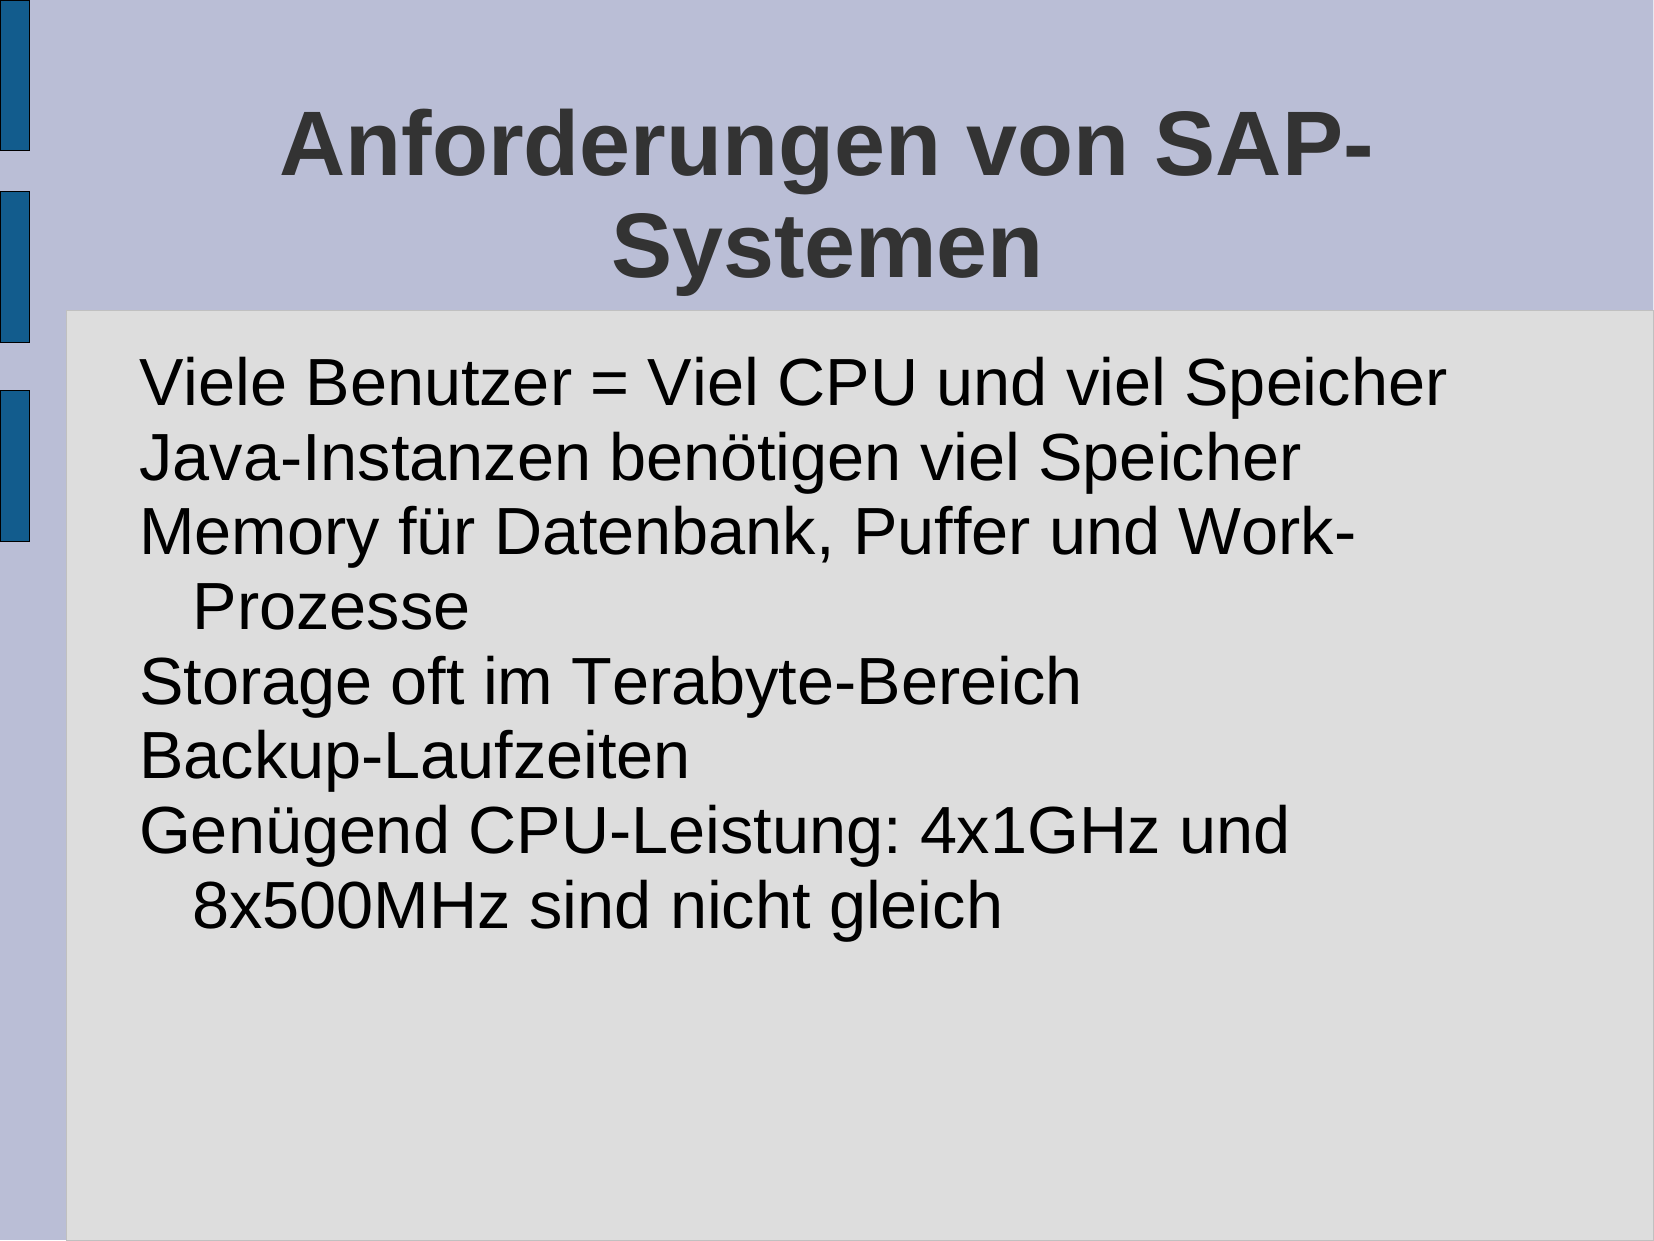

# Anforderungen von SAP-Systemen
Viele Benutzer = Viel CPU und viel Speicher
Java-Instanzen benötigen viel Speicher
Memory für Datenbank, Puffer und Work-Prozesse
Storage oft im Terabyte-Bereich
Backup-Laufzeiten
Genügend CPU-Leistung: 4x1GHz und 8x500MHz sind nicht gleich